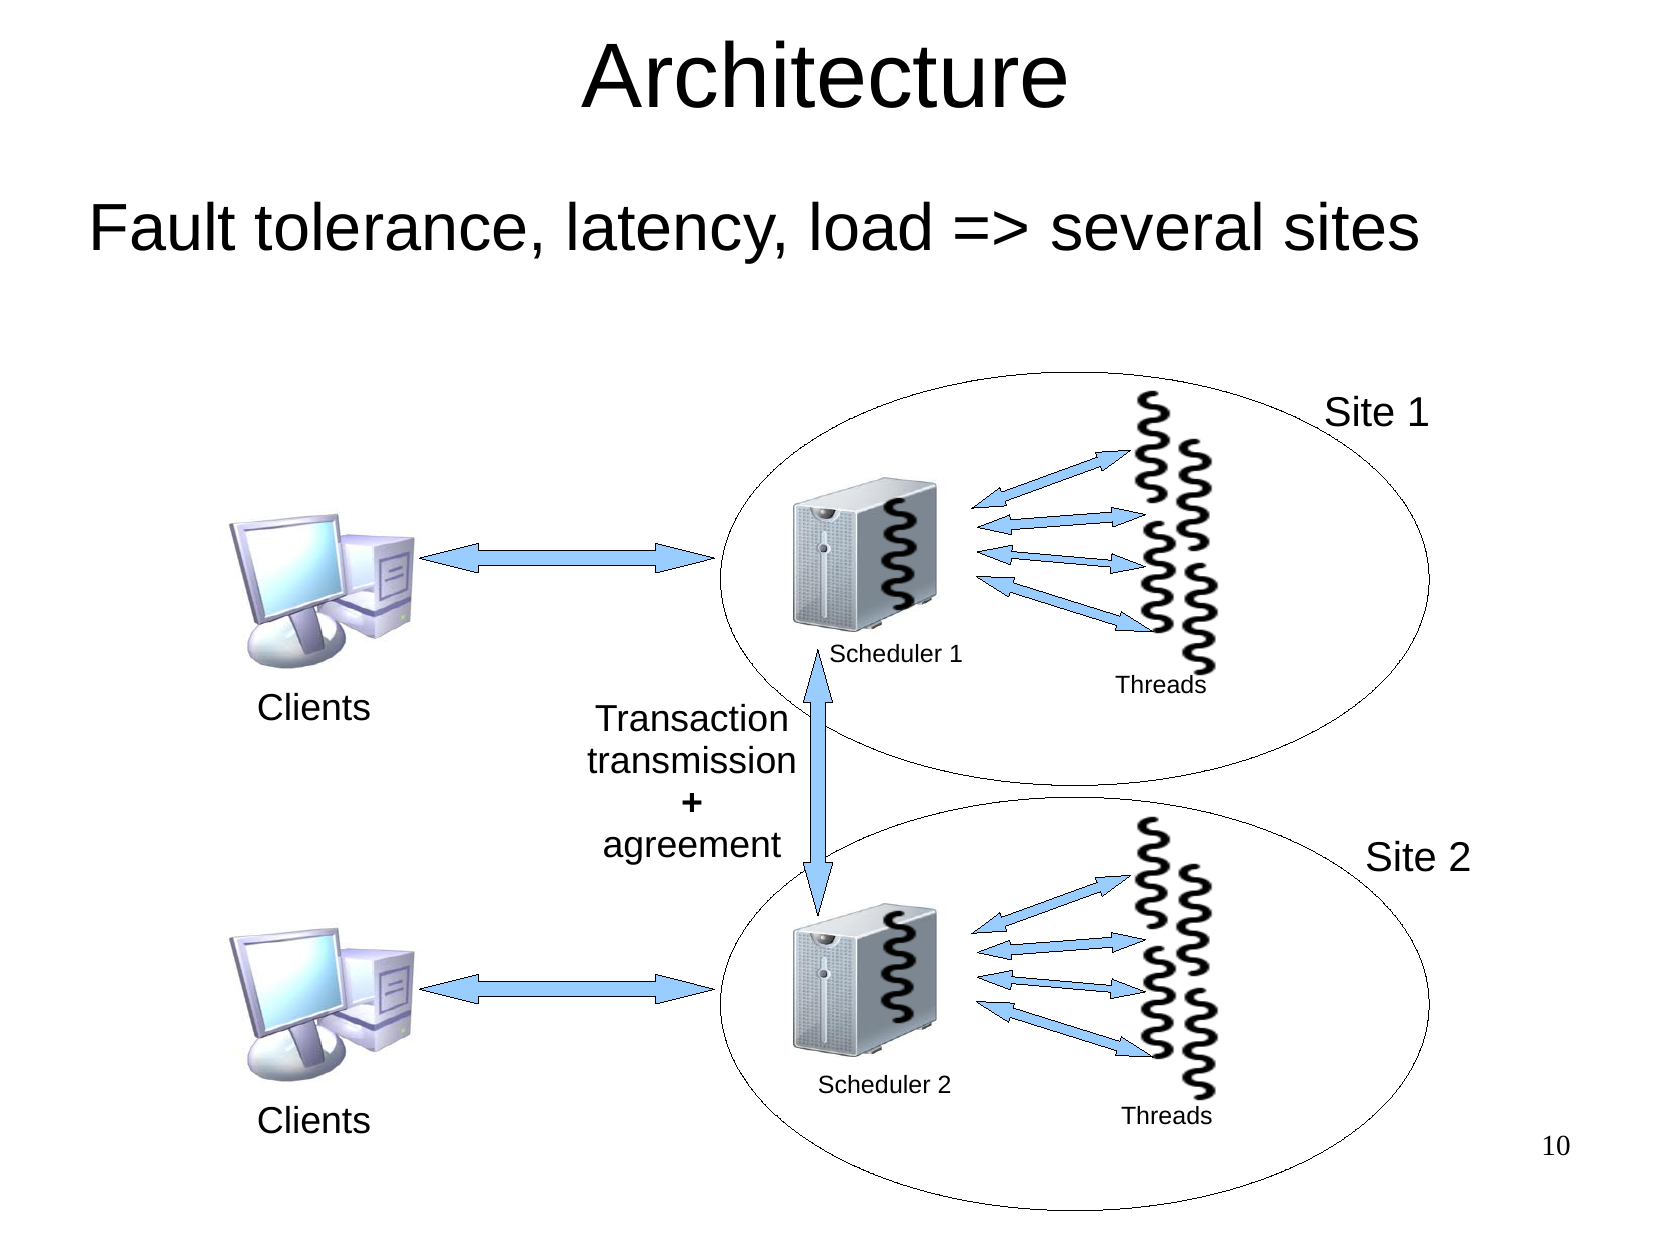

# Architecture
Fault tolerance, latency, load => several sites
Site 1
Scheduler 1
Threads
Clients
Transaction
transmission
+
agreement
Site 2
Scheduler 2
Clients
Threads
10